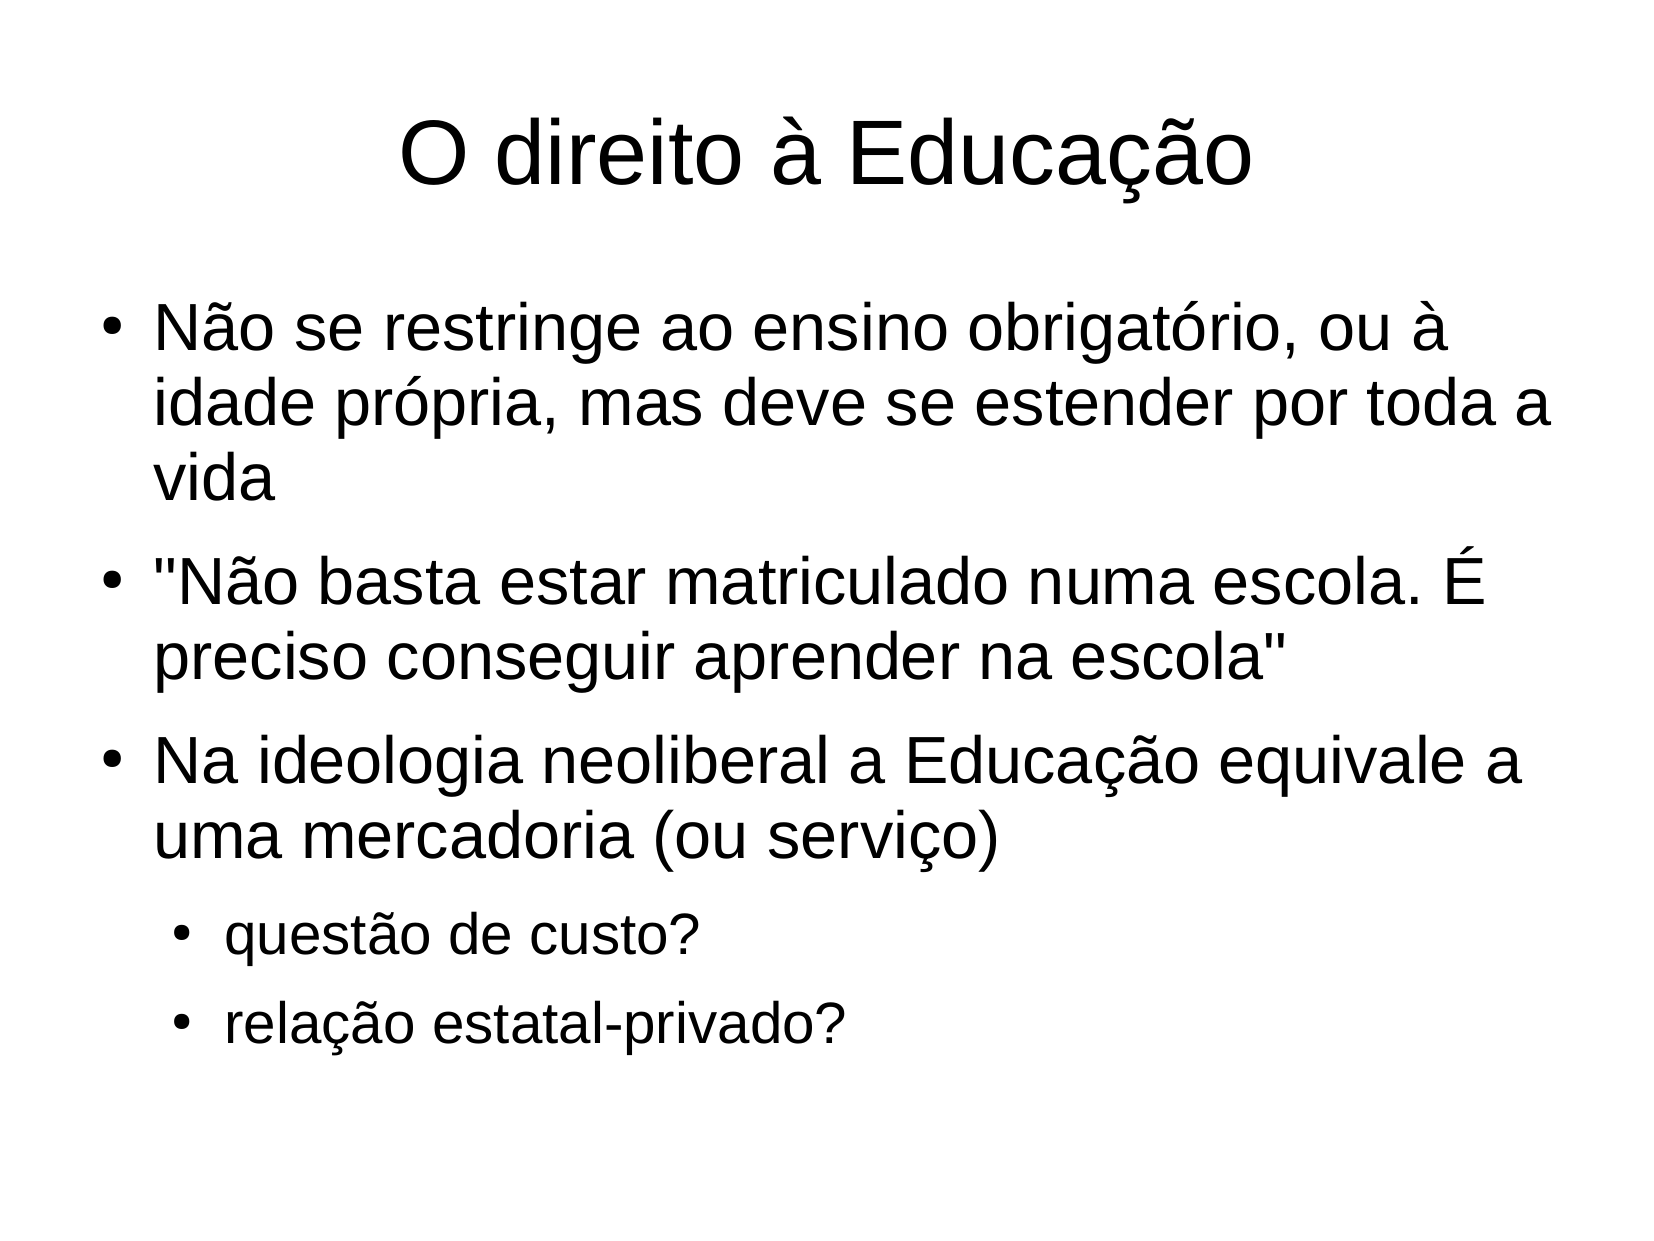

# O direito à Educação
Não se restringe ao ensino obrigatório, ou à idade própria, mas deve se estender por toda a vida
"Não basta estar matriculado numa escola. É preciso conseguir aprender na escola"
Na ideologia neoliberal a Educação equivale a uma mercadoria (ou serviço)
questão de custo?
relação estatal-privado?